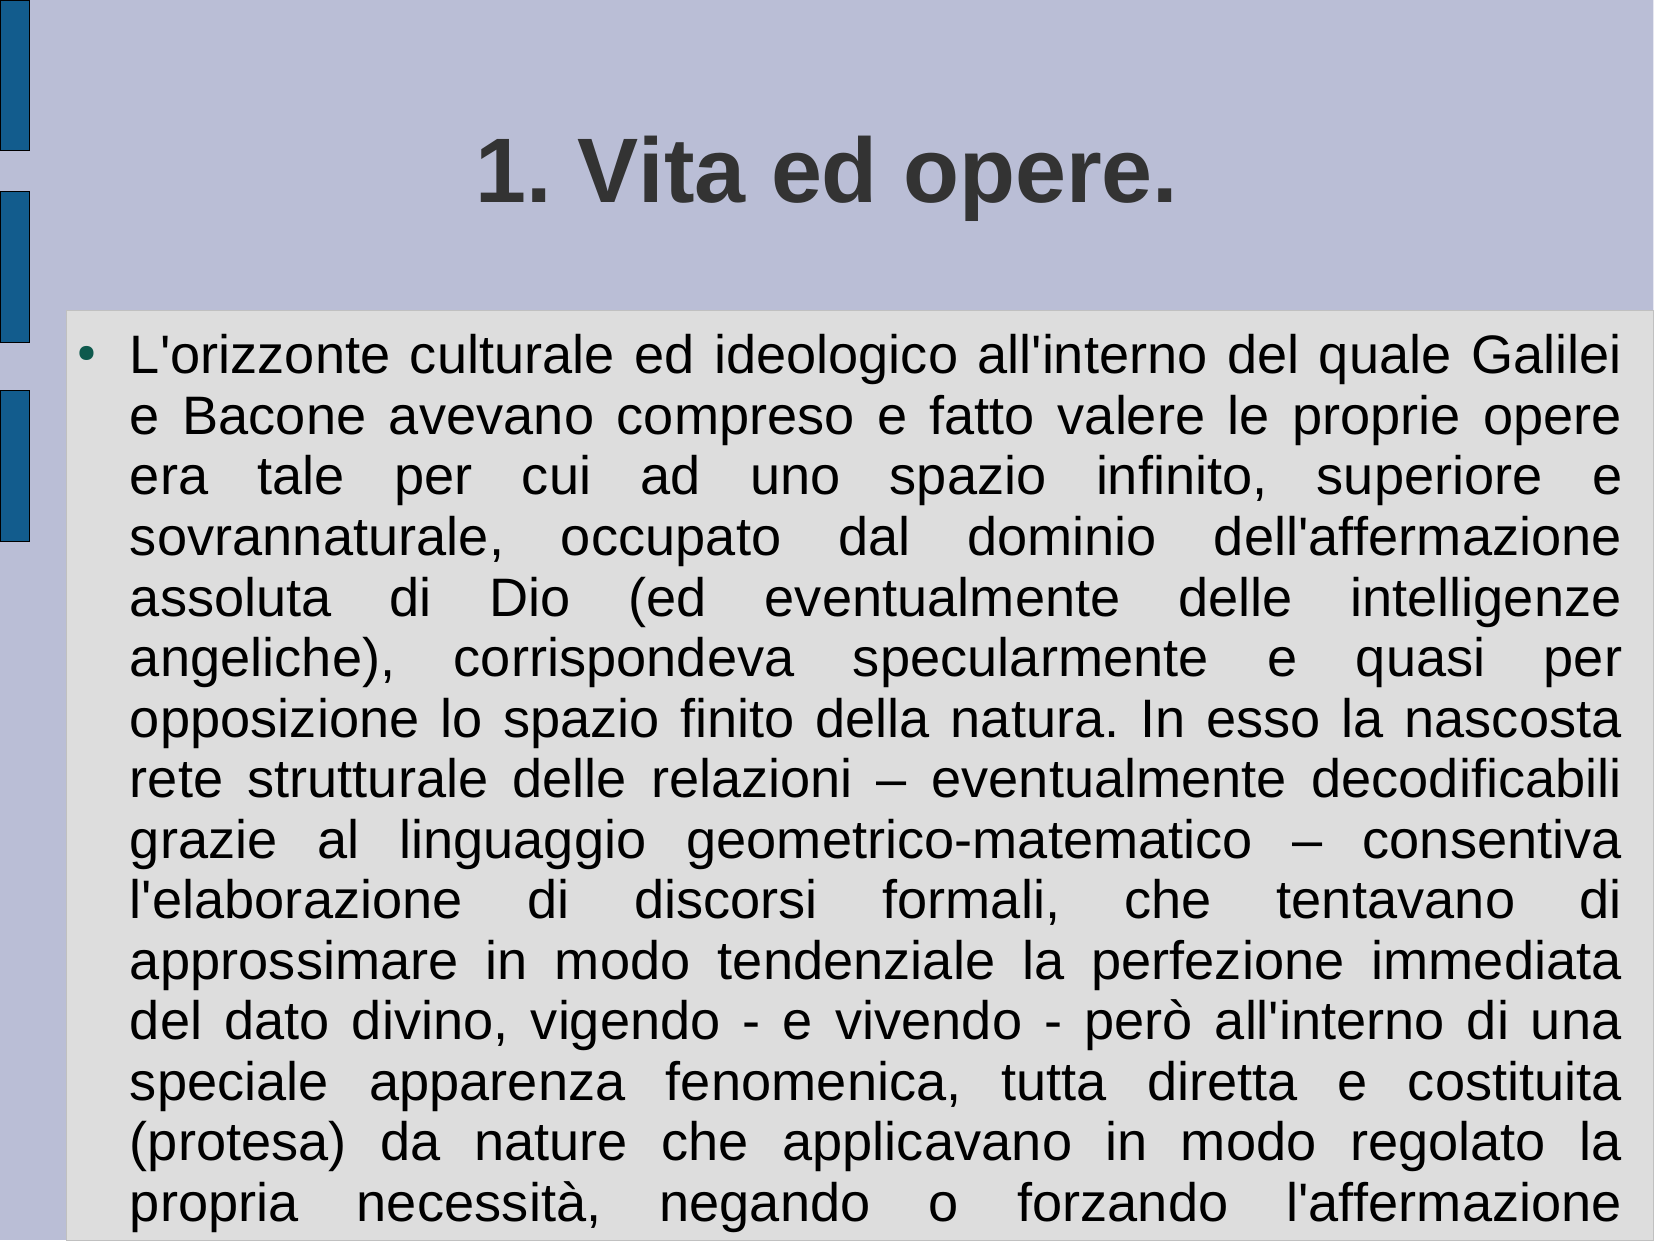

# 1. Vita ed opere.
L'orizzonte culturale ed ideologico all'interno del quale Galilei e Bacone avevano compreso e fatto valere le proprie opere era tale per cui ad uno spazio infinito, superiore e sovrannaturale, occupato dal dominio dell'affermazione assoluta di Dio (ed eventualmente delle intelligenze angeliche), corrispondeva specularmente e quasi per opposizione lo spazio finito della natura. In esso la nascosta rete strutturale delle relazioni – eventualmente decodificabili grazie al linguaggio geometrico-matematico – consentiva l'elaborazione di discorsi formali, che tentavano di approssimare in modo tendenziale la perfezione immediata del dato divino, vigendo - e vivendo - però all'interno di una speciale apparenza fenomenica, tutta diretta e costituita (protesa) da nature che applicavano in modo regolato la propria necessità, negando o forzando l'affermazione immediata e spontanea della sensibilità e della sensazione.